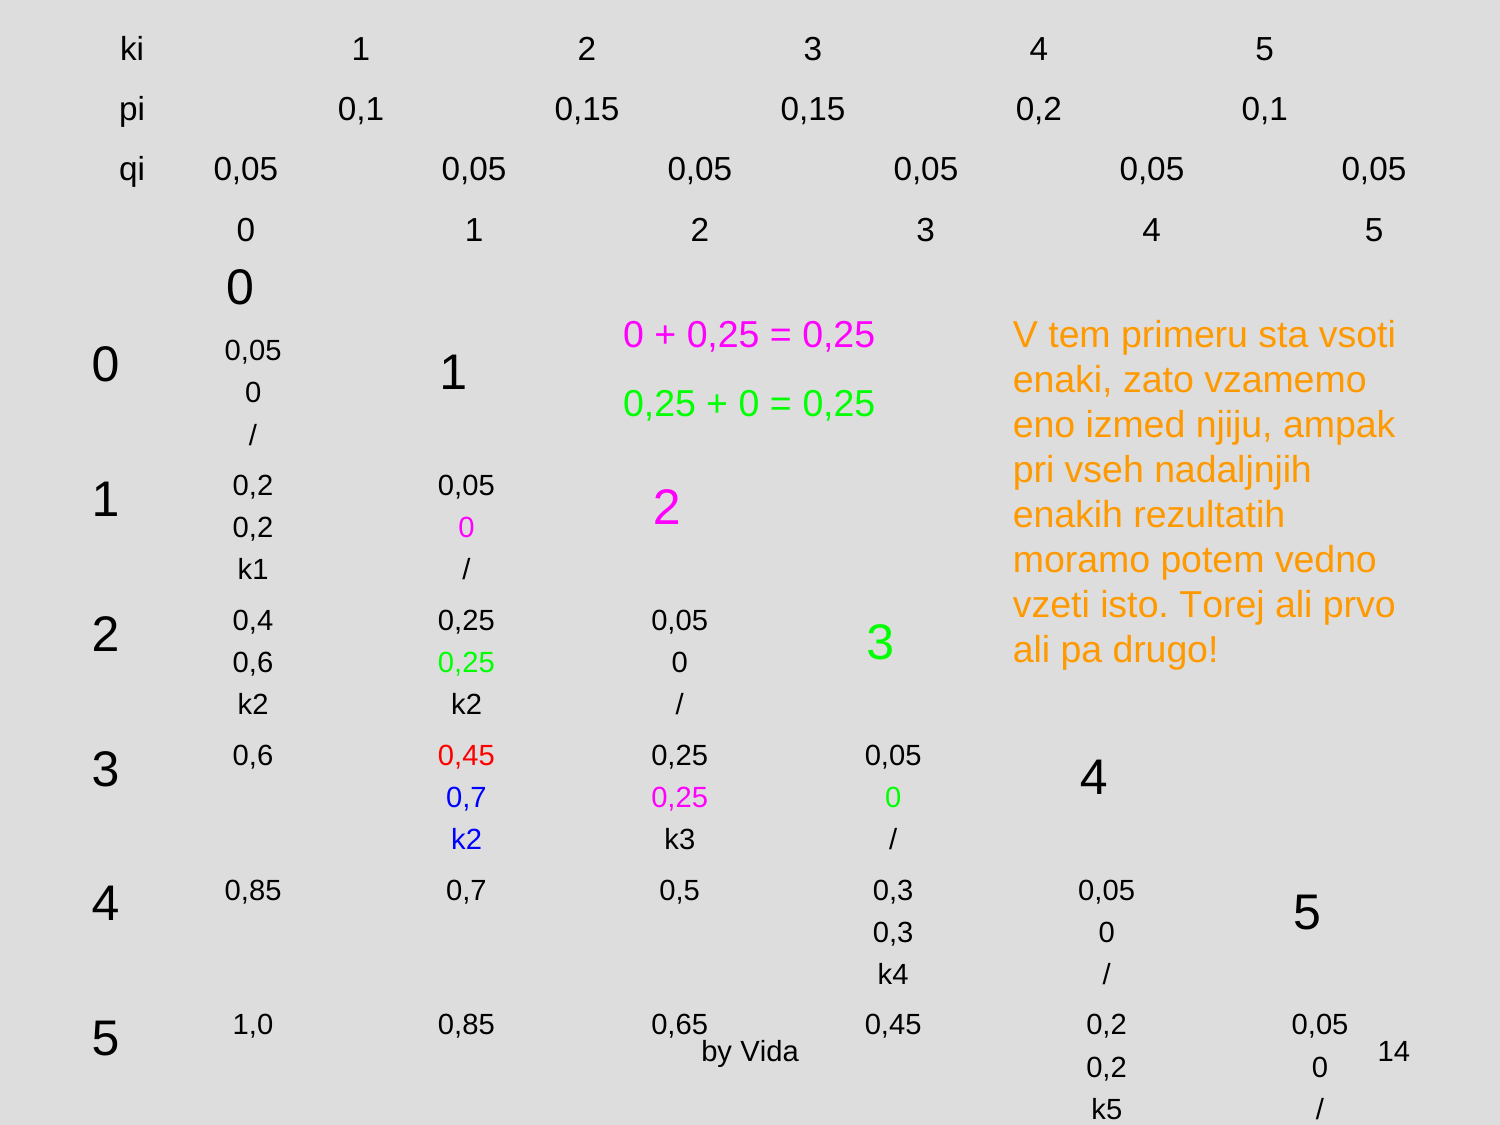

| ki | | 1 | | 2 | | 3 | | 4 | | 5 | |
| --- | --- | --- | --- | --- | --- | --- | --- | --- | --- | --- | --- |
| pi | | 0,1 | | 0,15 | | 0,15 | | 0,2 | | 0,1 | |
| qi | 0,05 | | 0,05 | | 0,05 | | 0,05 | | 0,05 | | 0,05 |
| | 0 | | 1 | | 2 | | 3 | | 4 | | 5 |
| | 0 | | | | | |
| --- | --- | --- | --- | --- | --- | --- |
| 0 | 0,05 0 / | 1 | | | | |
| 1 | 0,2 0,2 k1 | 0,05 0 / | 2 | | | |
| 2 | 0,4 0,6 k2 | 0,25 0,25 k2 | 0,05 0 / | 3 | | |
| 3 | 0,6 | 0,45 0,7 k2 | 0,25 0,25 k3 | 0,05 0 / | 4 | |
| 4 | 0,85 | 0,7 | 0,5 | 0,3 0,3 k4 | 0,05 0 / | 5 |
| 5 | 1,0 | 0,85 | 0,65 | 0,45 | 0,2 0,2 k5 | 0,05 0 / |
0 + 0,25 = 0,25
0,25 + 0 = 0,25
V tem primeru sta vsoti enaki, zato vzamemo eno izmed njiju, ampak pri vseh nadaljnjih enakih rezultatih moramo potem vedno vzeti isto. Torej ali prvo ali pa drugo!
by Vida